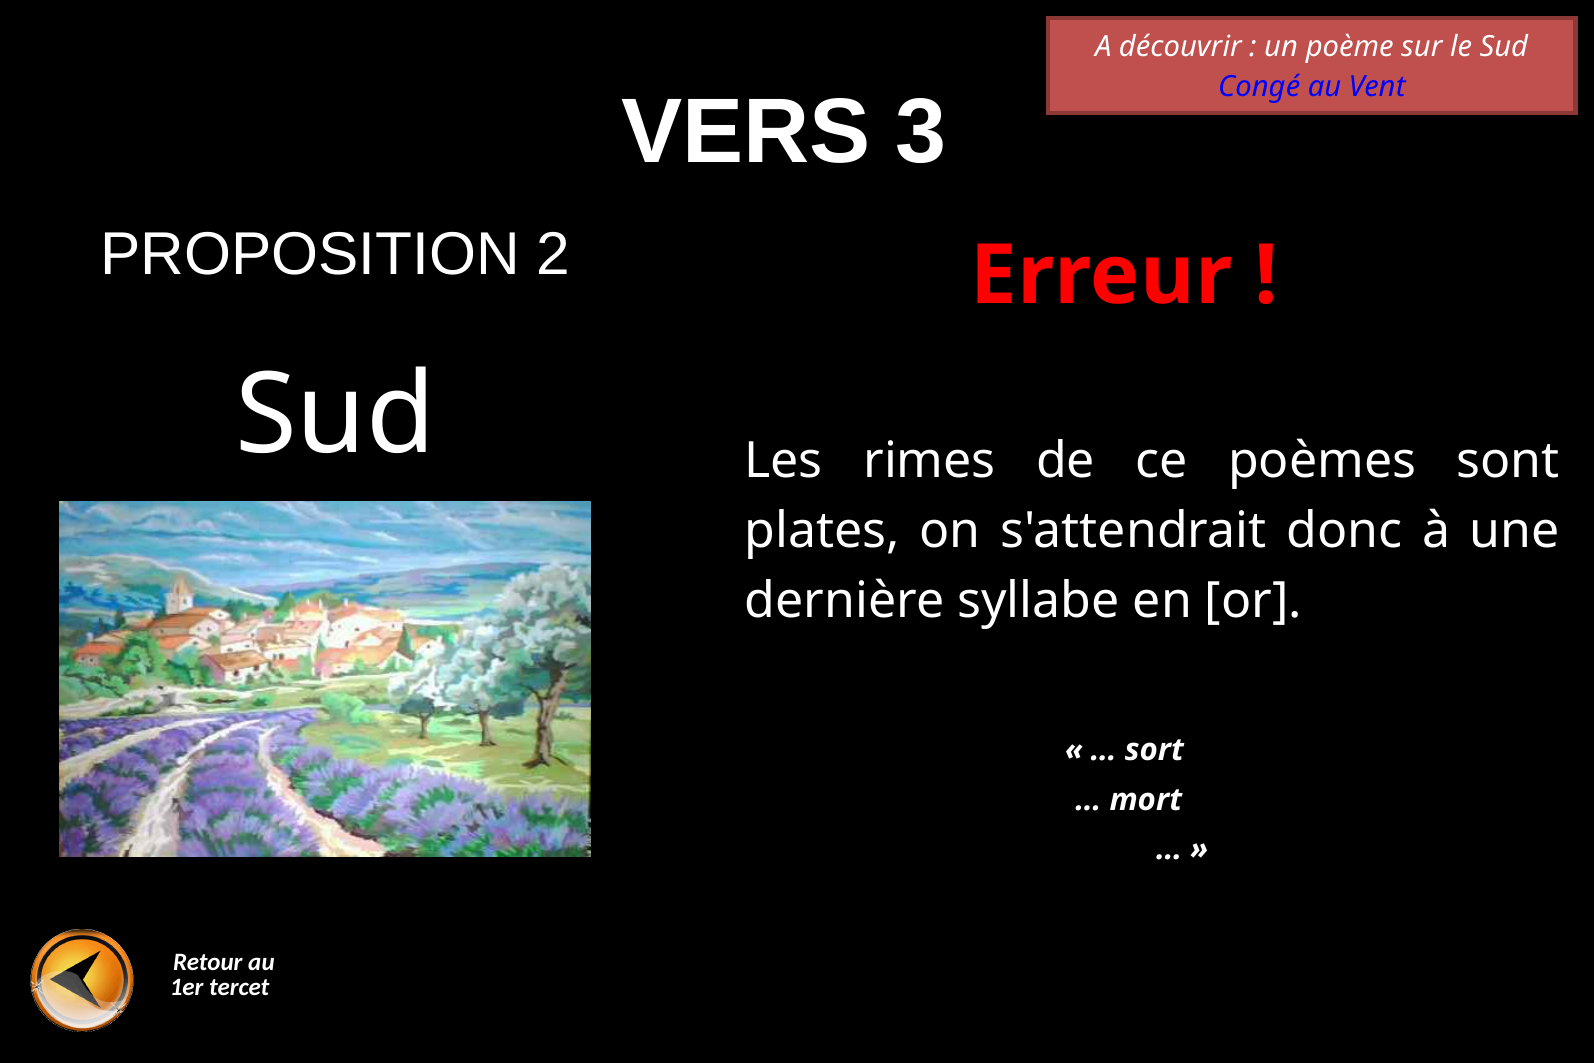

A découvrir : un poème sur le Sud
Congé au Vent
# VERS 3
PROPOSITION 2
Sud
Erreur !
	Les rimes de ce poèmes sont plates, on s'attendrait donc à une dernière syllabe en [or].
« … sort
 … mort
 … »
Retour au 1er tercet